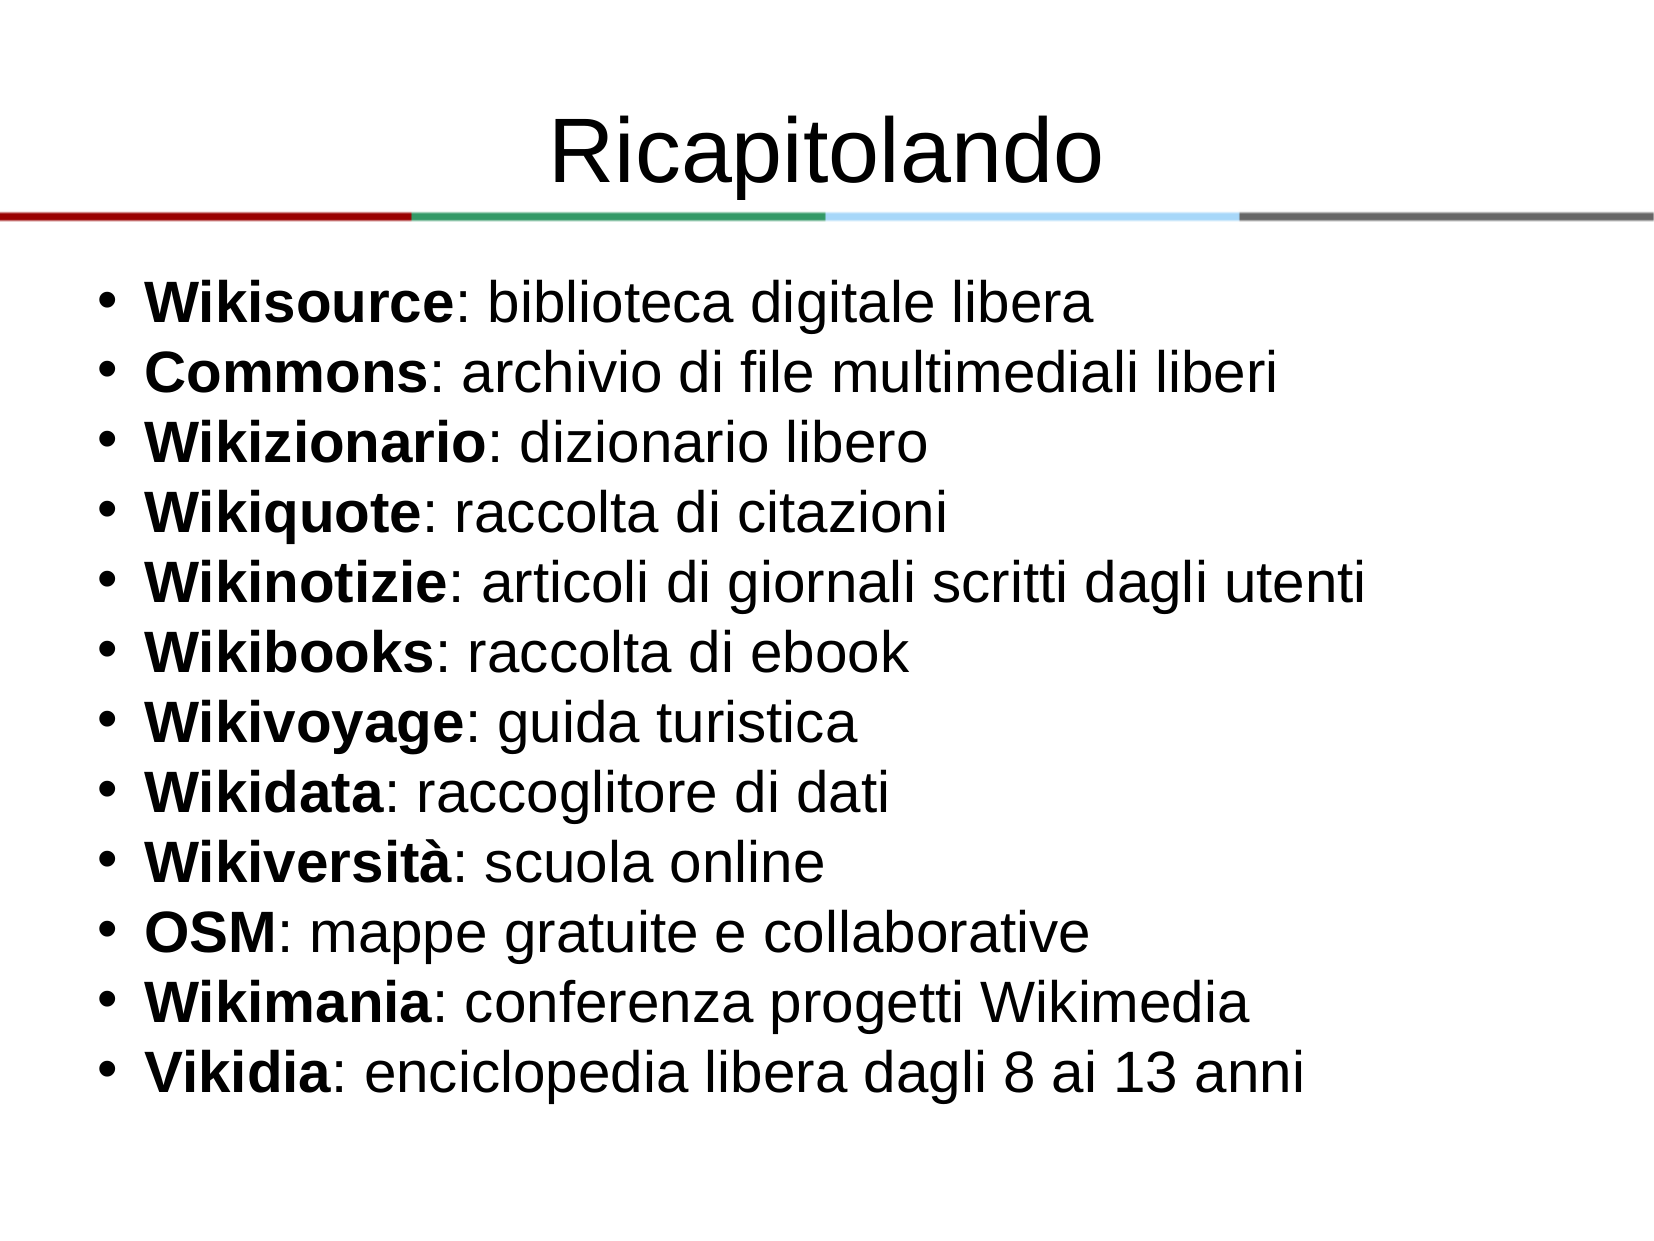

# Ricapitolando
Wikisource: biblioteca digitale libera
Commons: archivio di file multimediali liberi
Wikizionario: dizionario libero
Wikiquote: raccolta di citazioni
Wikinotizie: articoli di giornali scritti dagli utenti
Wikibooks: raccolta di ebook
Wikivoyage: guida turistica
Wikidata: raccoglitore di dati
Wikiversità: scuola online
OSM: mappe gratuite e collaborative
Wikimania: conferenza progetti Wikimedia
Vikidia: enciclopedia libera dagli 8 ai 13 anni